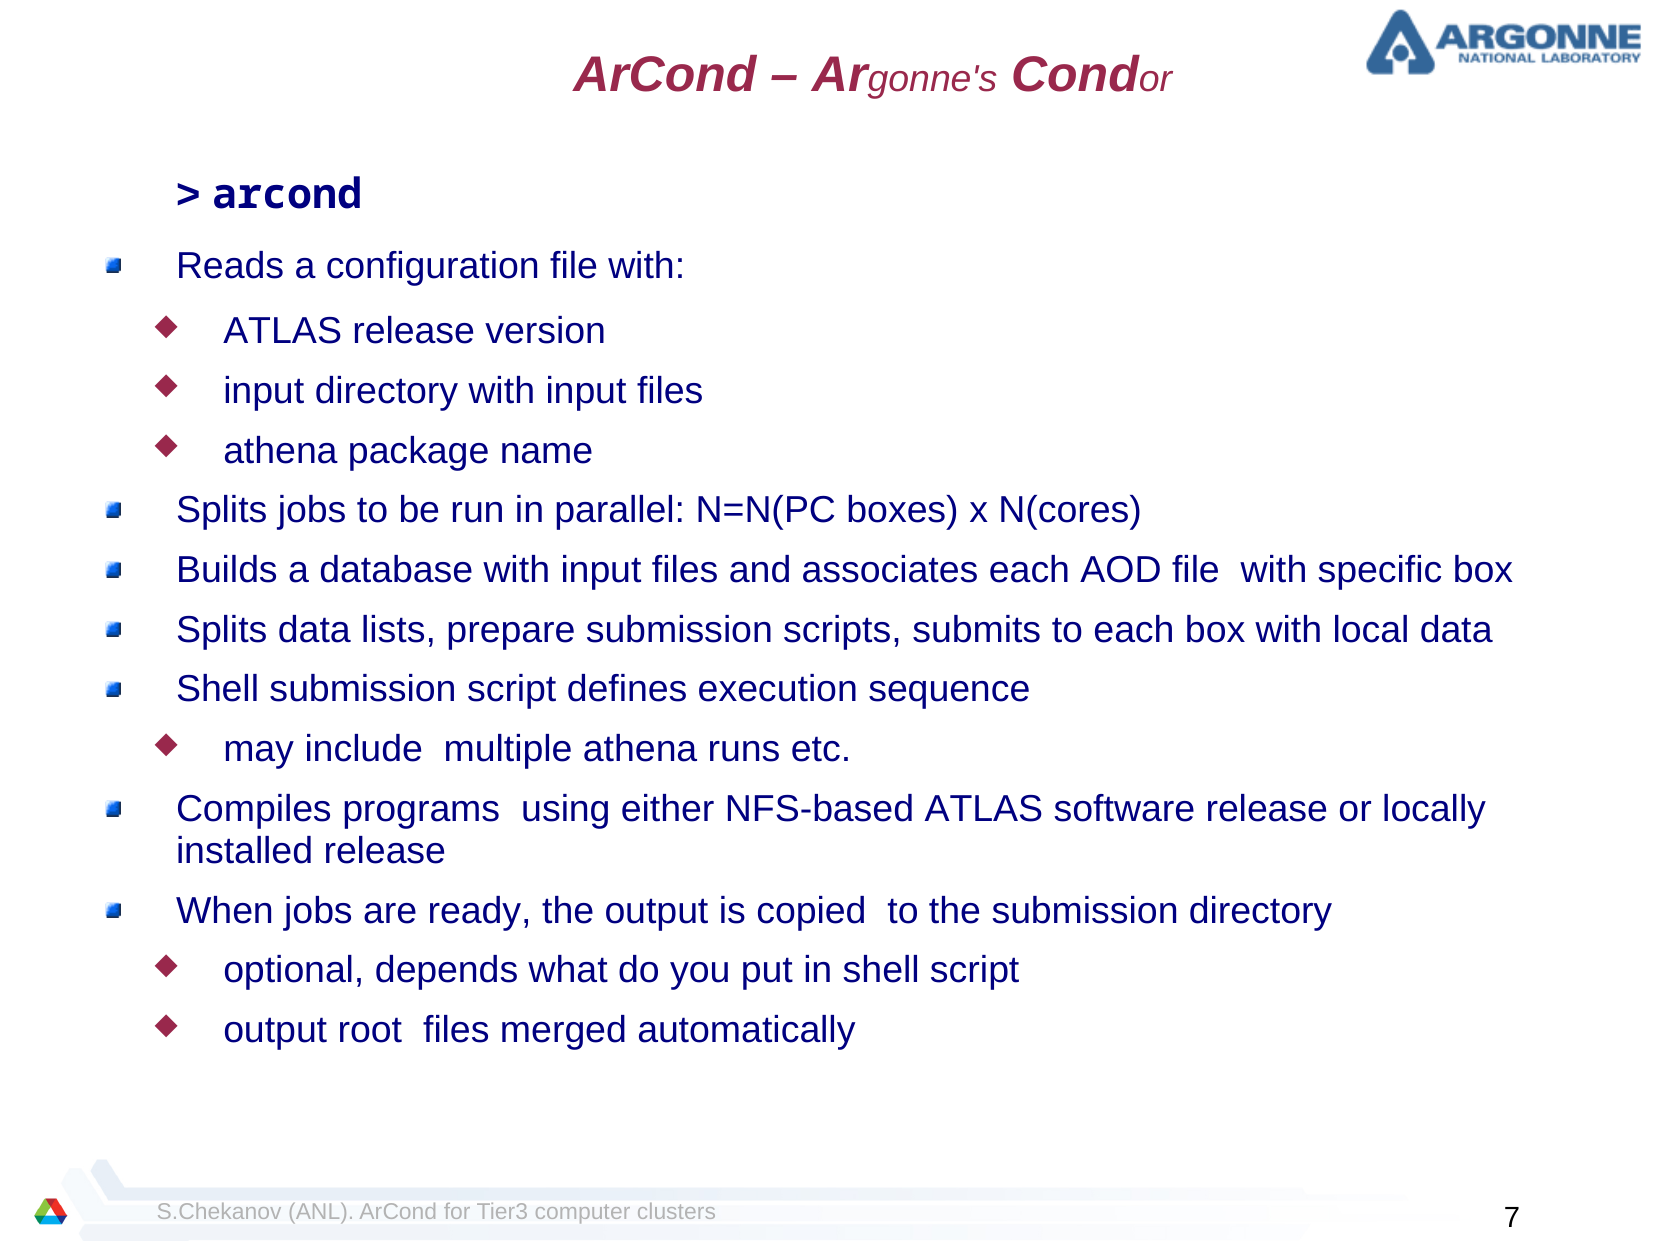

# ArCond – Argonne's Condor
> arcond
Reads a configuration file with:
ATLAS release version
input directory with input files
athena package name
Splits jobs to be run in parallel: N=N(PC boxes) x N(cores)
Builds a database with input files and associates each AOD file with specific box
Splits data lists, prepare submission scripts, submits to each box with local data
Shell submission script defines execution sequence
may include multiple athena runs etc.
Compiles programs using either NFS-based ATLAS software release or locally installed release
When jobs are ready, the output is copied to the submission directory
optional, depends what do you put in shell script
output root files merged automatically
7